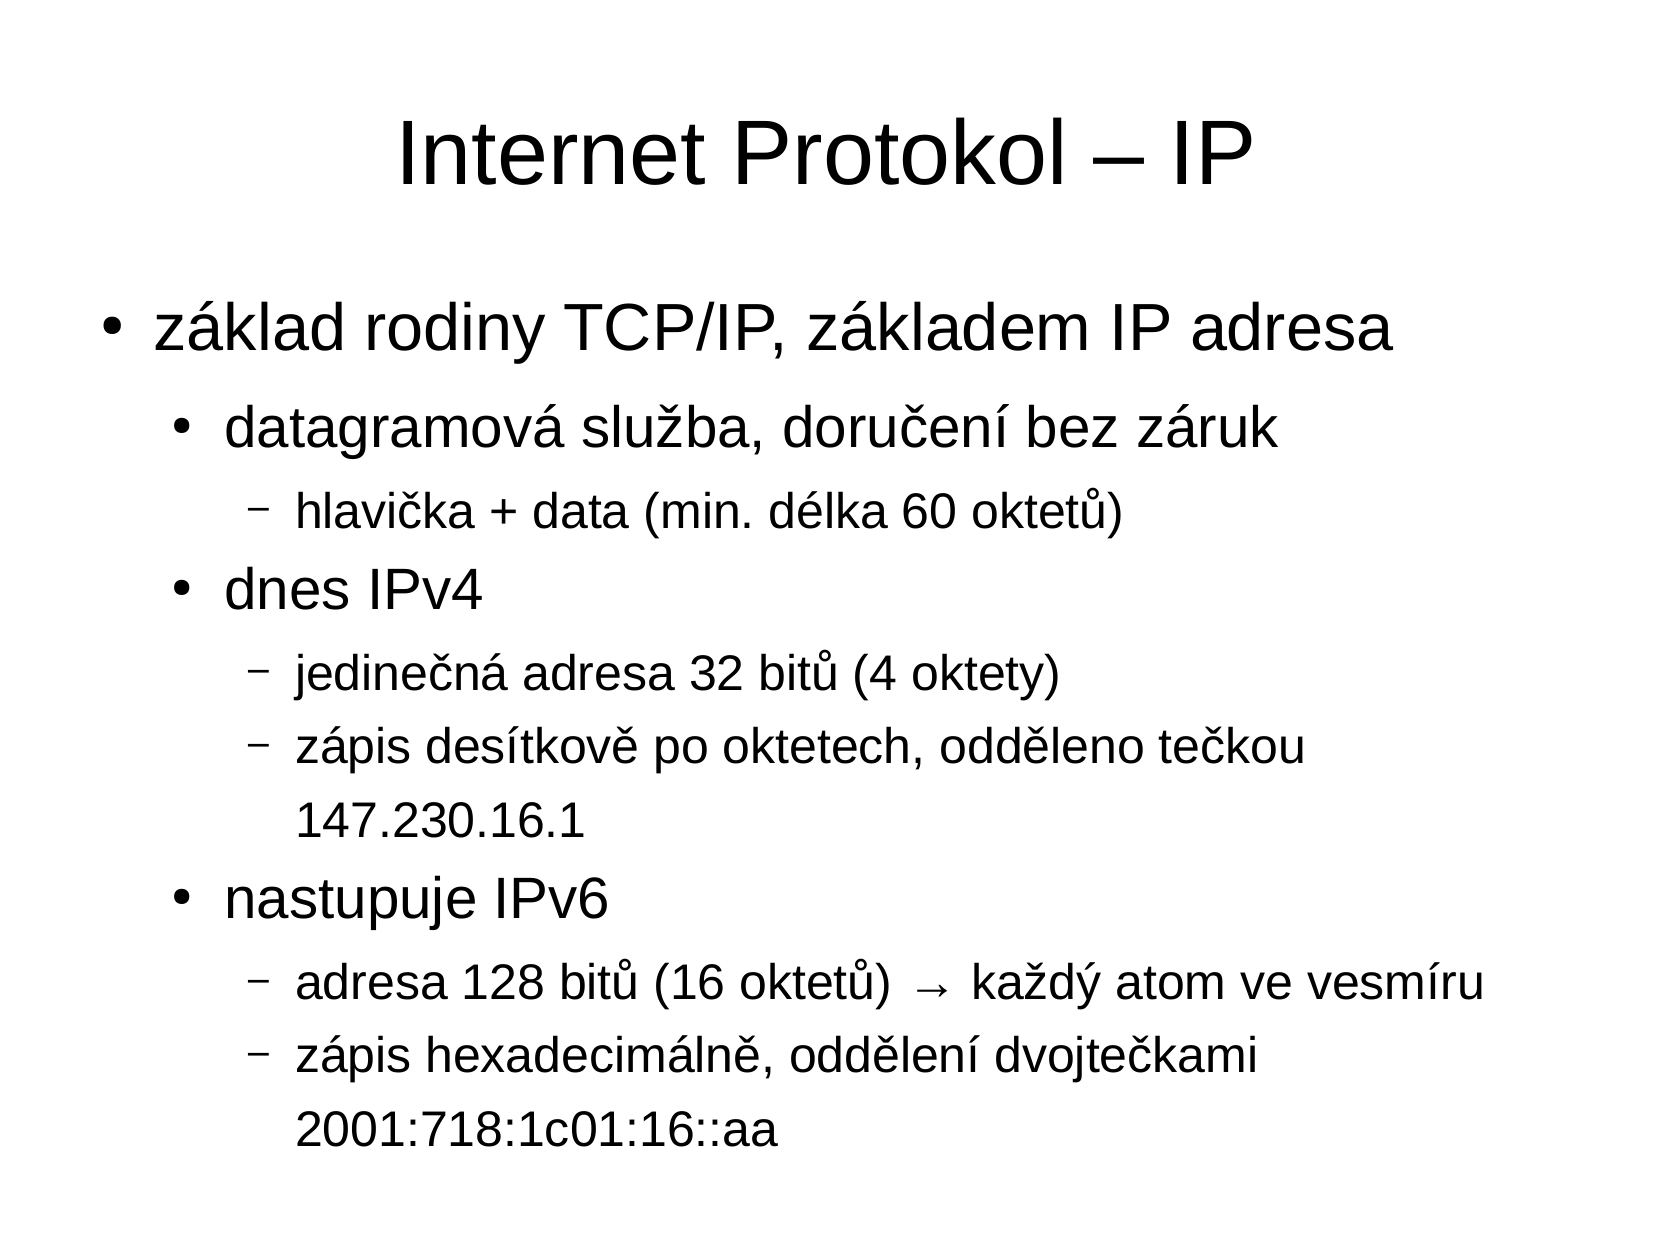

# Internet Protokol – IP
základ rodiny TCP/IP, základem IP adresa
datagramová služba, doručení bez záruk
hlavička + data (min. délka 60 oktetů)
dnes IPv4
jedinečná adresa 32 bitů (4 oktety)
zápis desítkově po oktetech, odděleno tečkou
147.230.16.1
nastupuje IPv6
adresa 128 bitů (16 oktetů) → každý atom ve vesmíru
zápis hexadecimálně, oddělení dvojtečkami
2001:718:1c01:16::aa